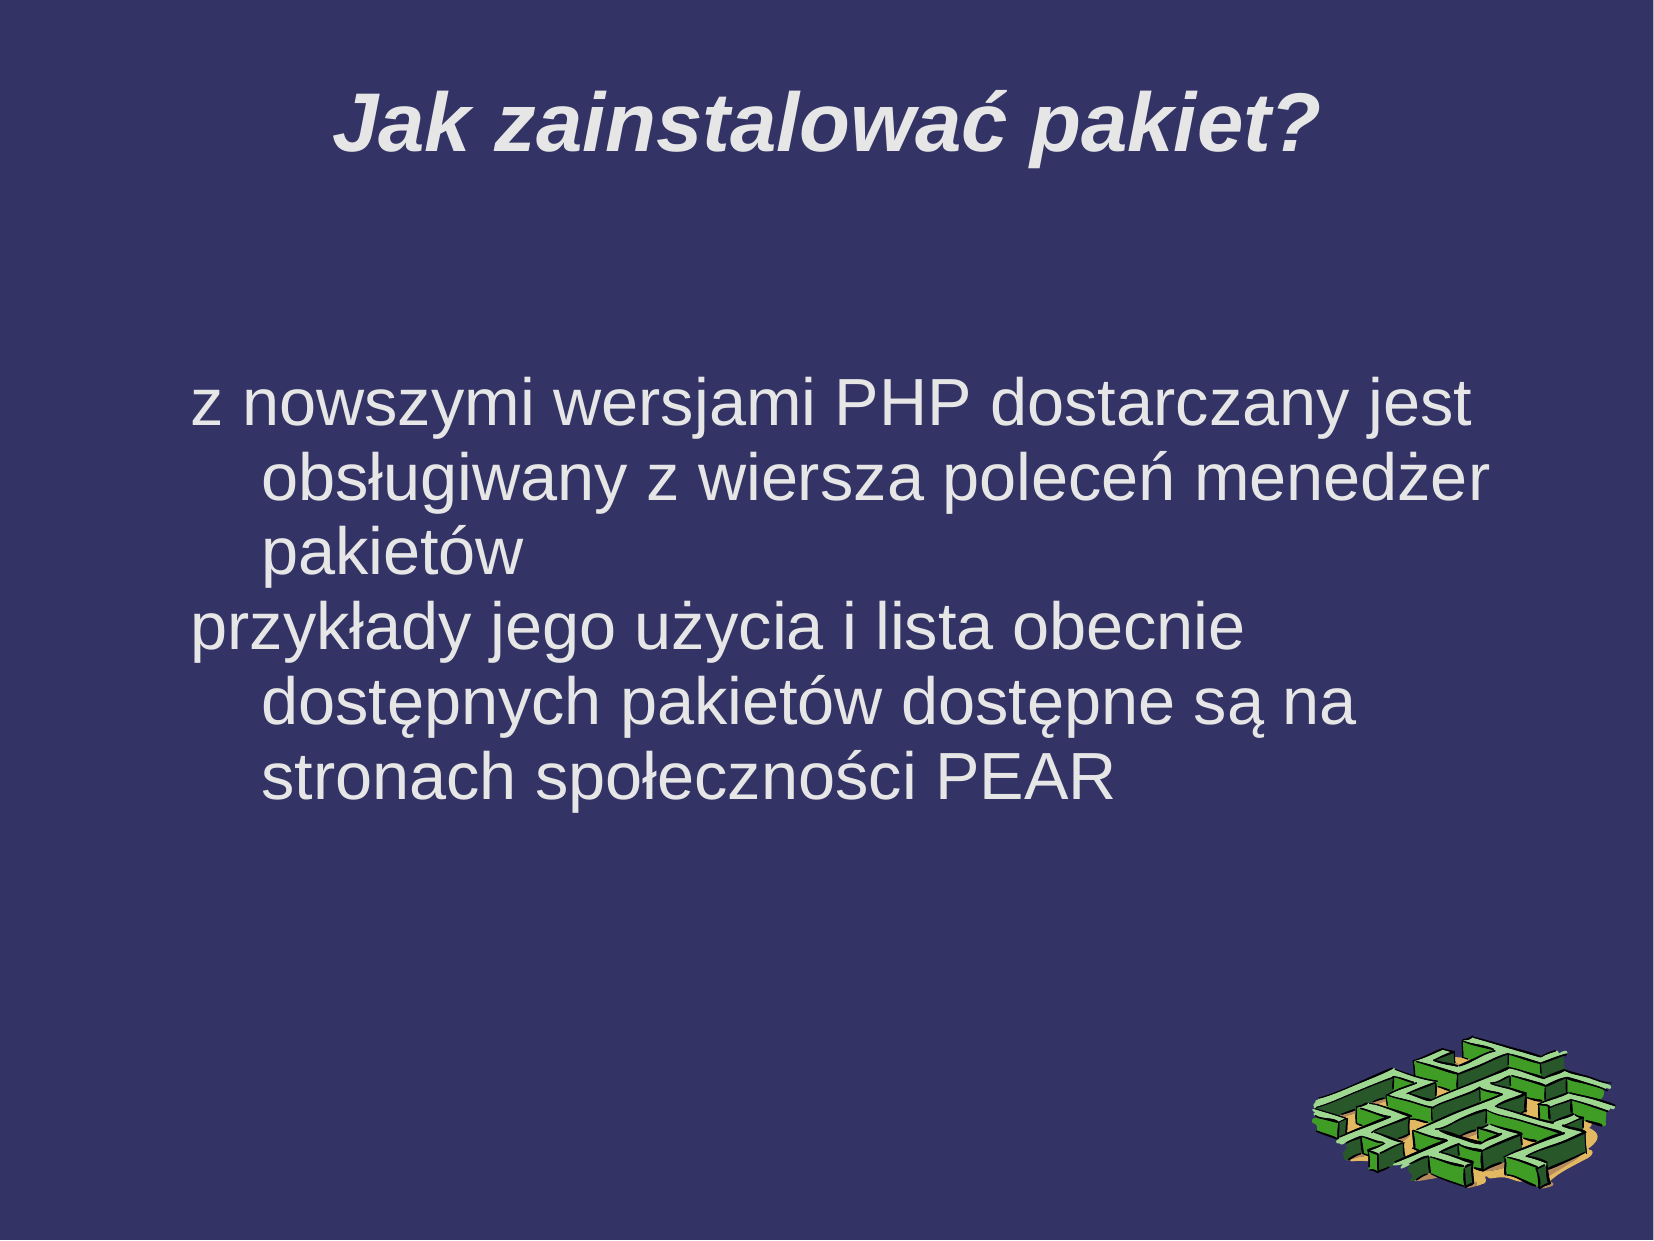

# Jak zainstalować pakiet?
z nowszymi wersjami PHP dostarczany jest obsługiwany z wiersza poleceń menedżer pakietów
przykłady jego użycia i lista obecnie dostępnych pakietów dostępne są na stronach społeczności PEAR